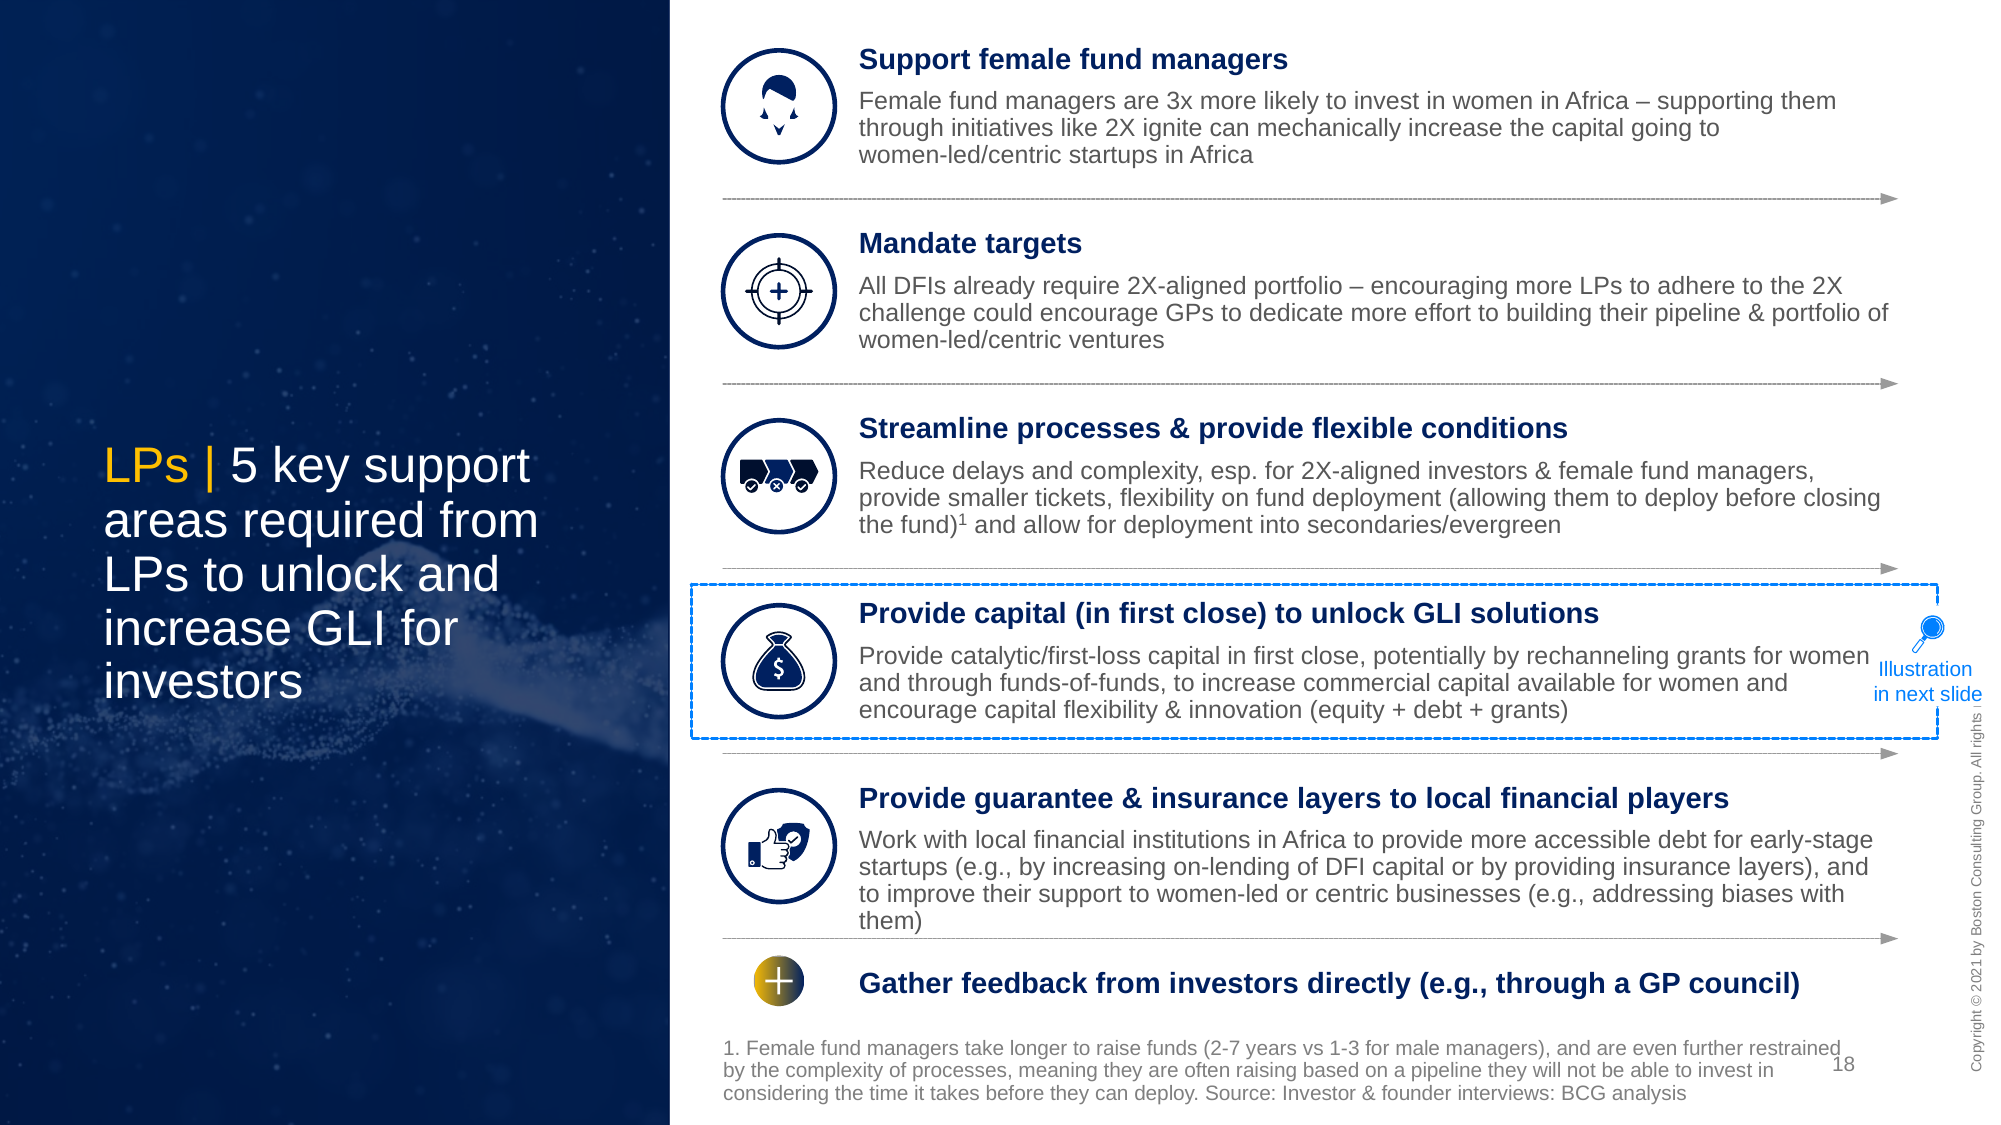

Support female fund managers
Female fund managers are 3x more likely to invest in women in Africa – supporting them through initiatives like 2X ignite can mechanically increase the capital going to women-led/centric startups in Africa
Mandate targets
All DFIs already require 2X-aligned portfolio – encouraging more LPs to adhere to the 2X challenge could encourage GPs to dedicate more effort to building their pipeline & portfolio of women-led/centric ventures
Streamline processes & provide flexible conditions
Reduce delays and complexity, esp. for 2X-aligned investors & female fund managers, provide smaller tickets, flexibility on fund deployment (allowing them to deploy before closing the fund)1 and allow for deployment into secondaries/evergreen
LPs | 5 key support areas required from LPs to unlock and increase GLI for investors
Provide capital (in first close) to unlock GLI solutions
Provide catalytic/first-loss capital in first close, potentially by rechanneling grants for women and through funds-of-funds, to increase commercial capital available for women and encourage capital flexibility & innovation (equity + debt + grants)
Illustration in next slide
Provide guarantee & insurance layers to local financial players
Work with local financial institutions in Africa to provide more accessible debt for early-stage startups (e.g., by increasing on-lending of DFI capital or by providing insurance layers), and to improve their support to women-led or centric businesses (e.g., addressing biases with them)
Gather feedback from investors directly (e.g., through a GP council)
1. Female fund managers take longer to raise funds (2-7 years vs 1-3 for male managers), and are even further restrained by the complexity of processes, meaning they are often raising based on a pipeline they will not be able to invest in considering the time it takes before they can deploy. Source: Investor & founder interviews: BCG analysis